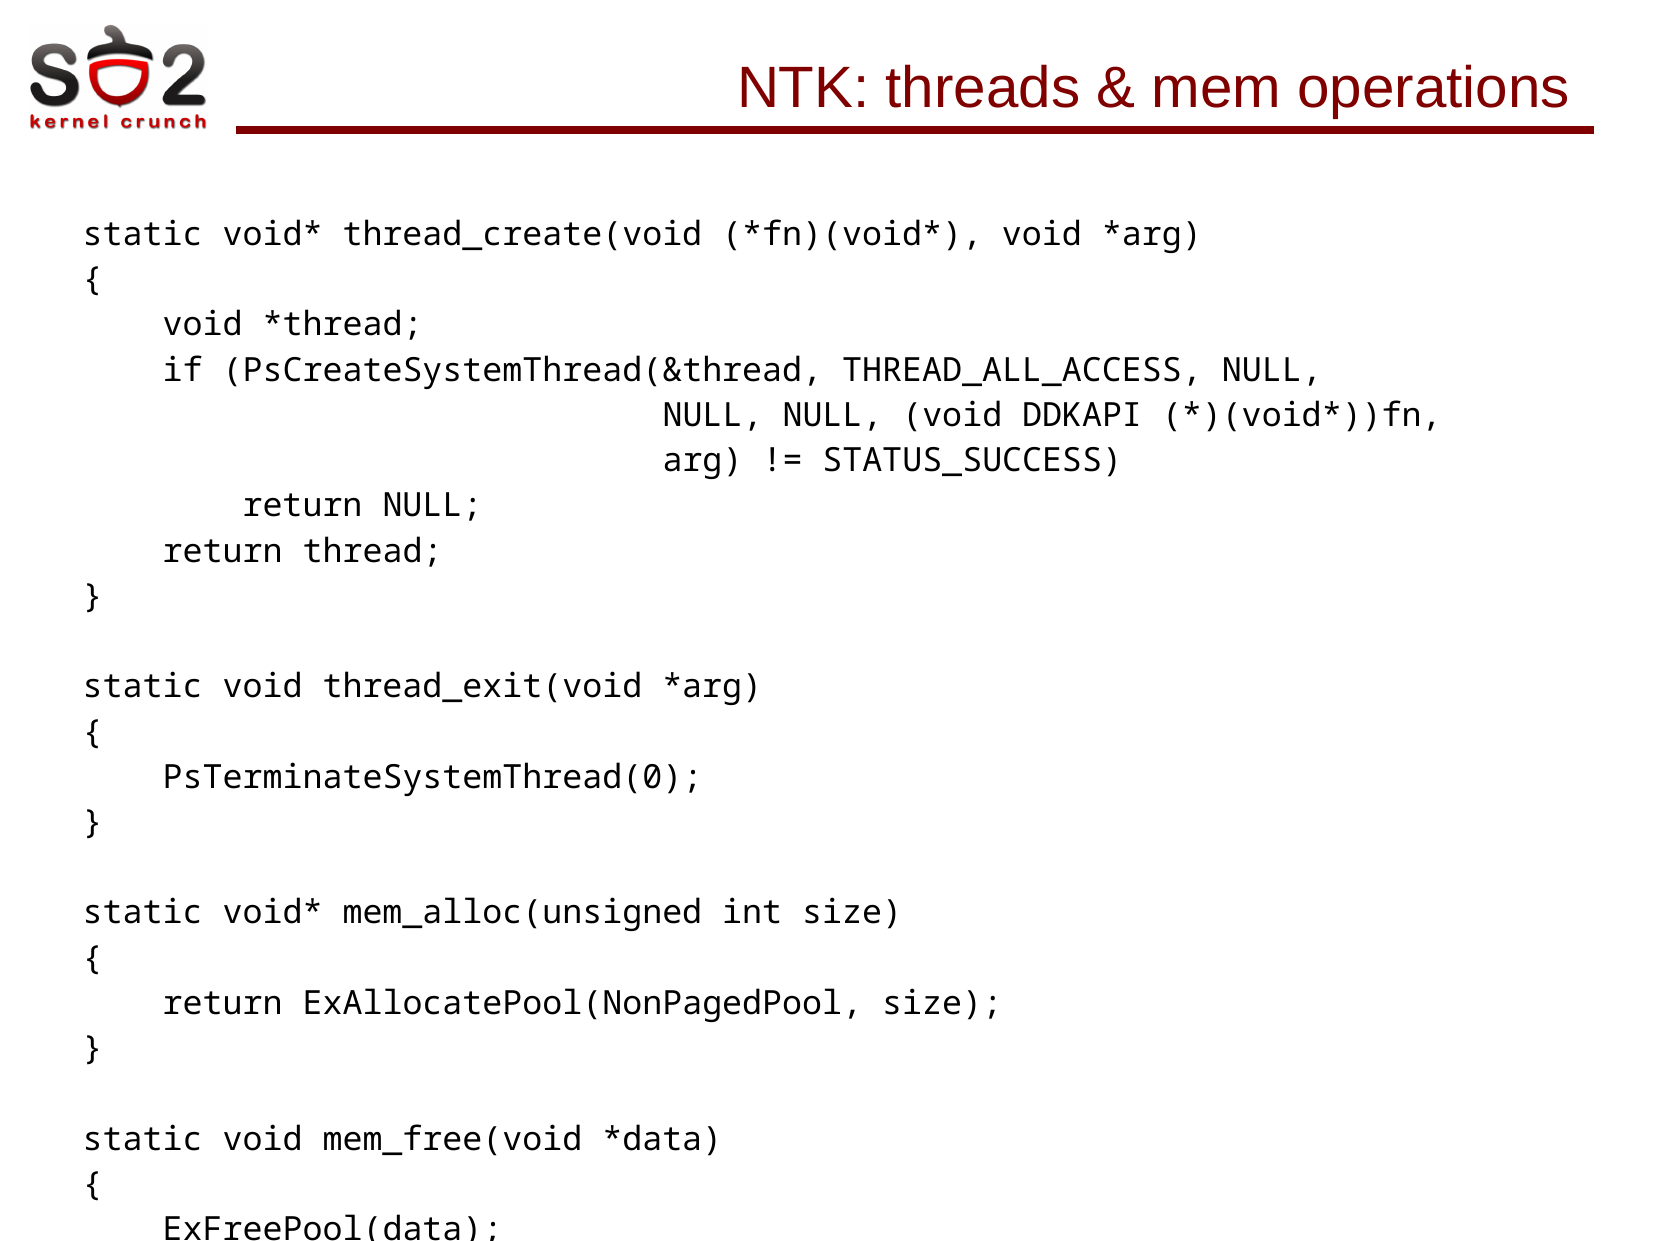

# NTK: threads & mem operations
static void* thread_create(void (*fn)(void*), void *arg)
{
 void *thread;
 if (PsCreateSystemThread(&thread, THREAD_ALL_ACCESS, NULL,
 NULL, NULL, (void DDKAPI (*)(void*))fn,
 arg) != STATUS_SUCCESS)
 return NULL;
 return thread;
}
static void thread_exit(void *arg)
{
 PsTerminateSystemThread(0);
}
static void* mem_alloc(unsigned int size)
{
 return ExAllocatePool(NonPagedPool, size);
}
static void mem_free(void *data)
{
 ExFreePool(data);
}